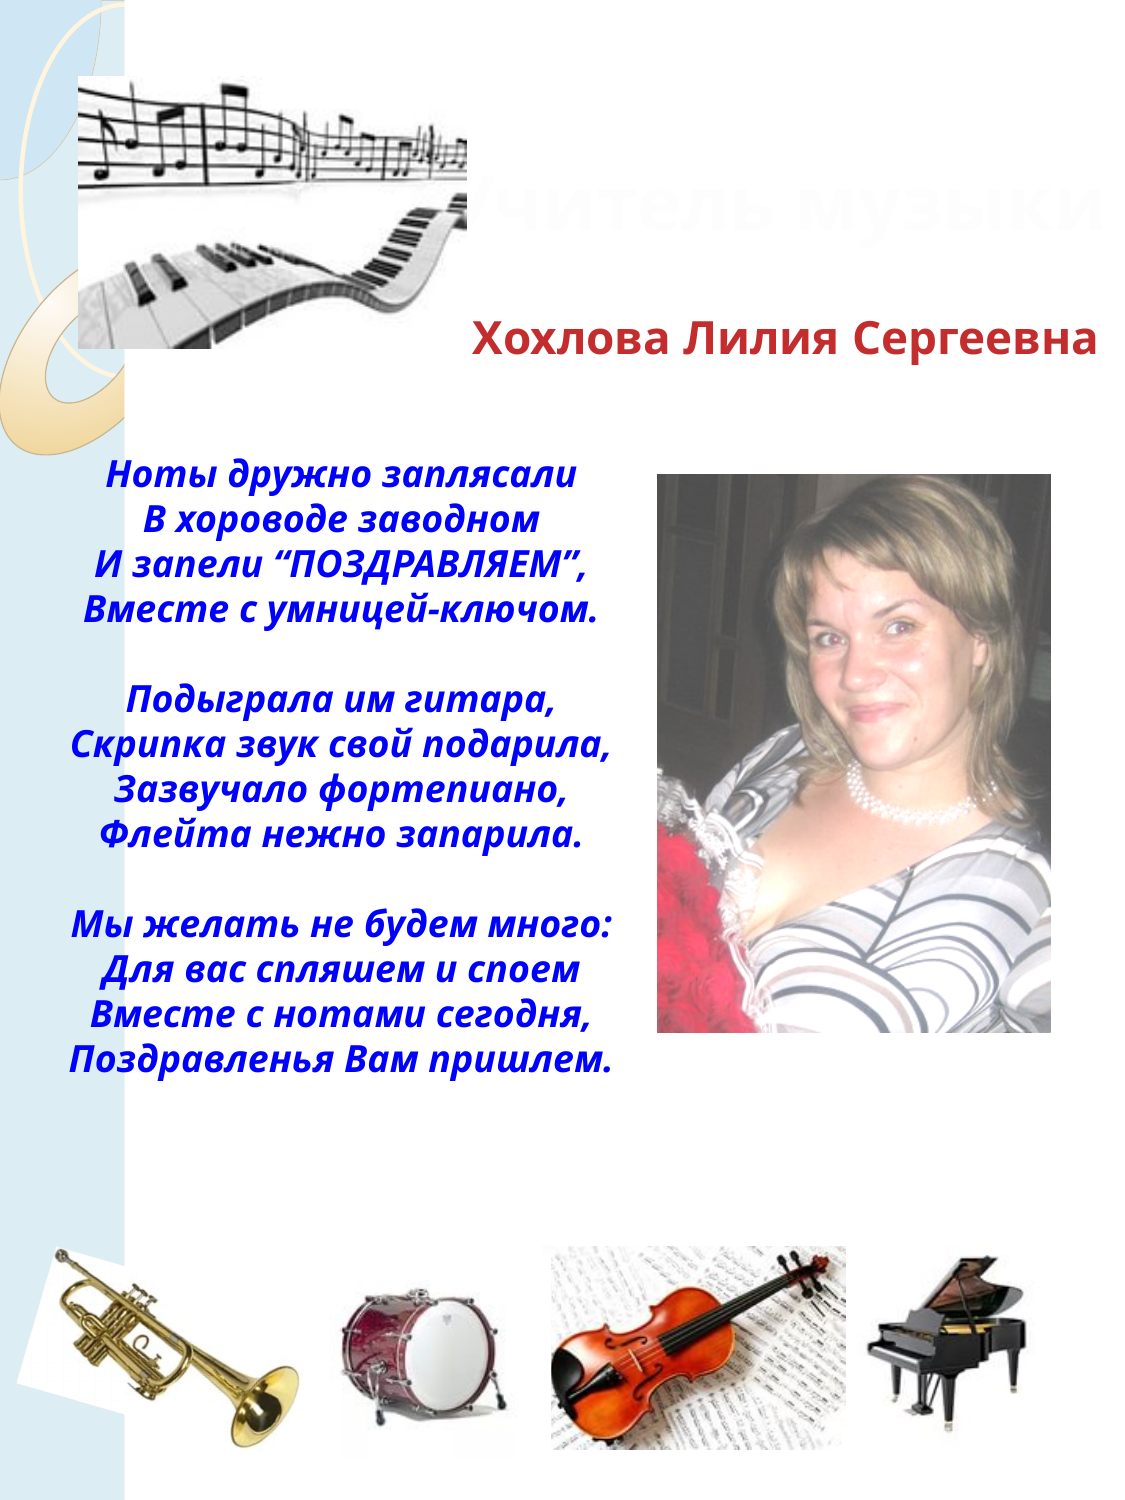

Учитель музыки
Хохлова Лилия Сергеевна
Ноты дружно заплясали
В хороводе заводном
И запели “ПОЗДРАВЛЯЕМ”,
Вместе с умницей-ключом.
Подыграла им гитара,
Скрипка звук свой подарила,
Зазвучало фортепиано,
Флейта нежно запарила.
Мы желать не будем много:
Для вас спляшем и споем
Вместе с нотами сегодня,
Поздравленья Вам пришлем.